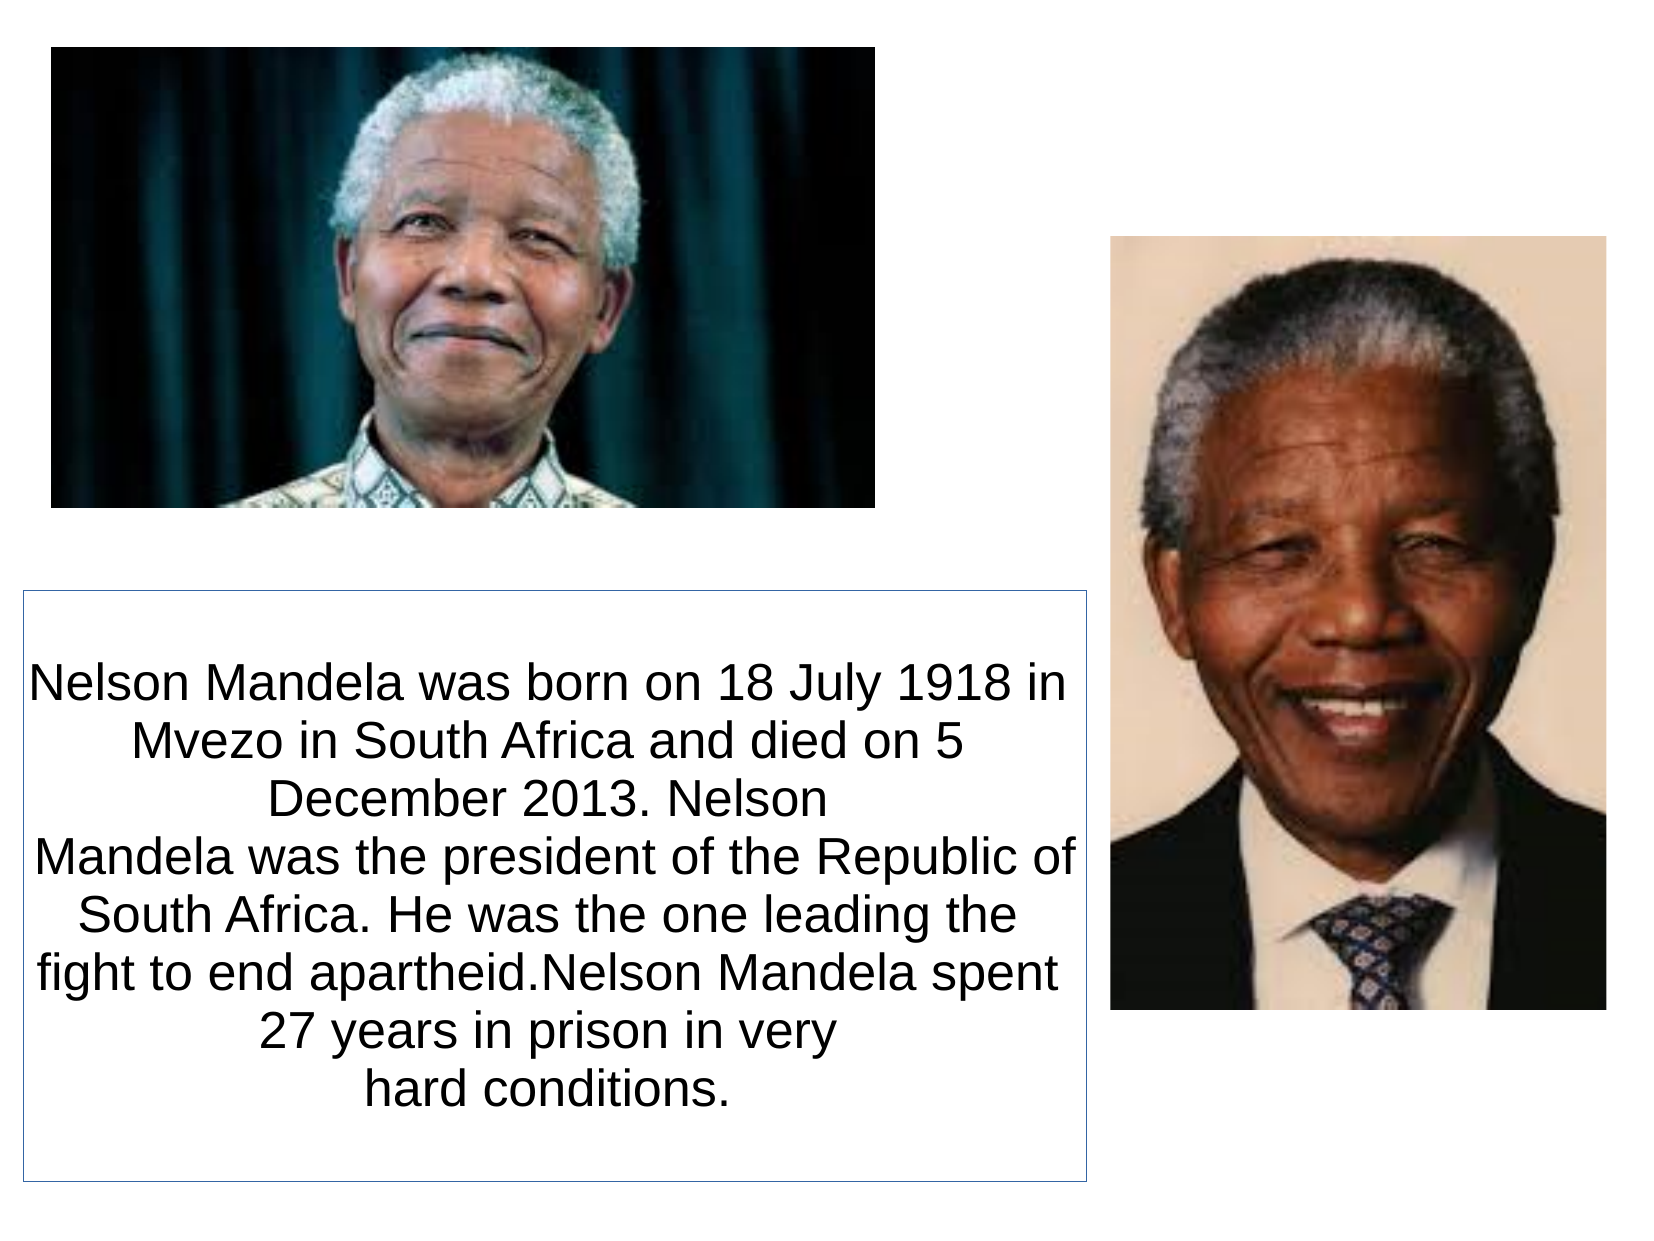

Nelson Mandela was born on 18 July 1918 in
Mvezo in South Africa and died on 5
December 2013. Nelson
Mandela was the president of the Republic of
South Africa. He was the one leading the
fight to end apartheid.Nelson Mandela spent
27 years in prison in very
hard conditions.